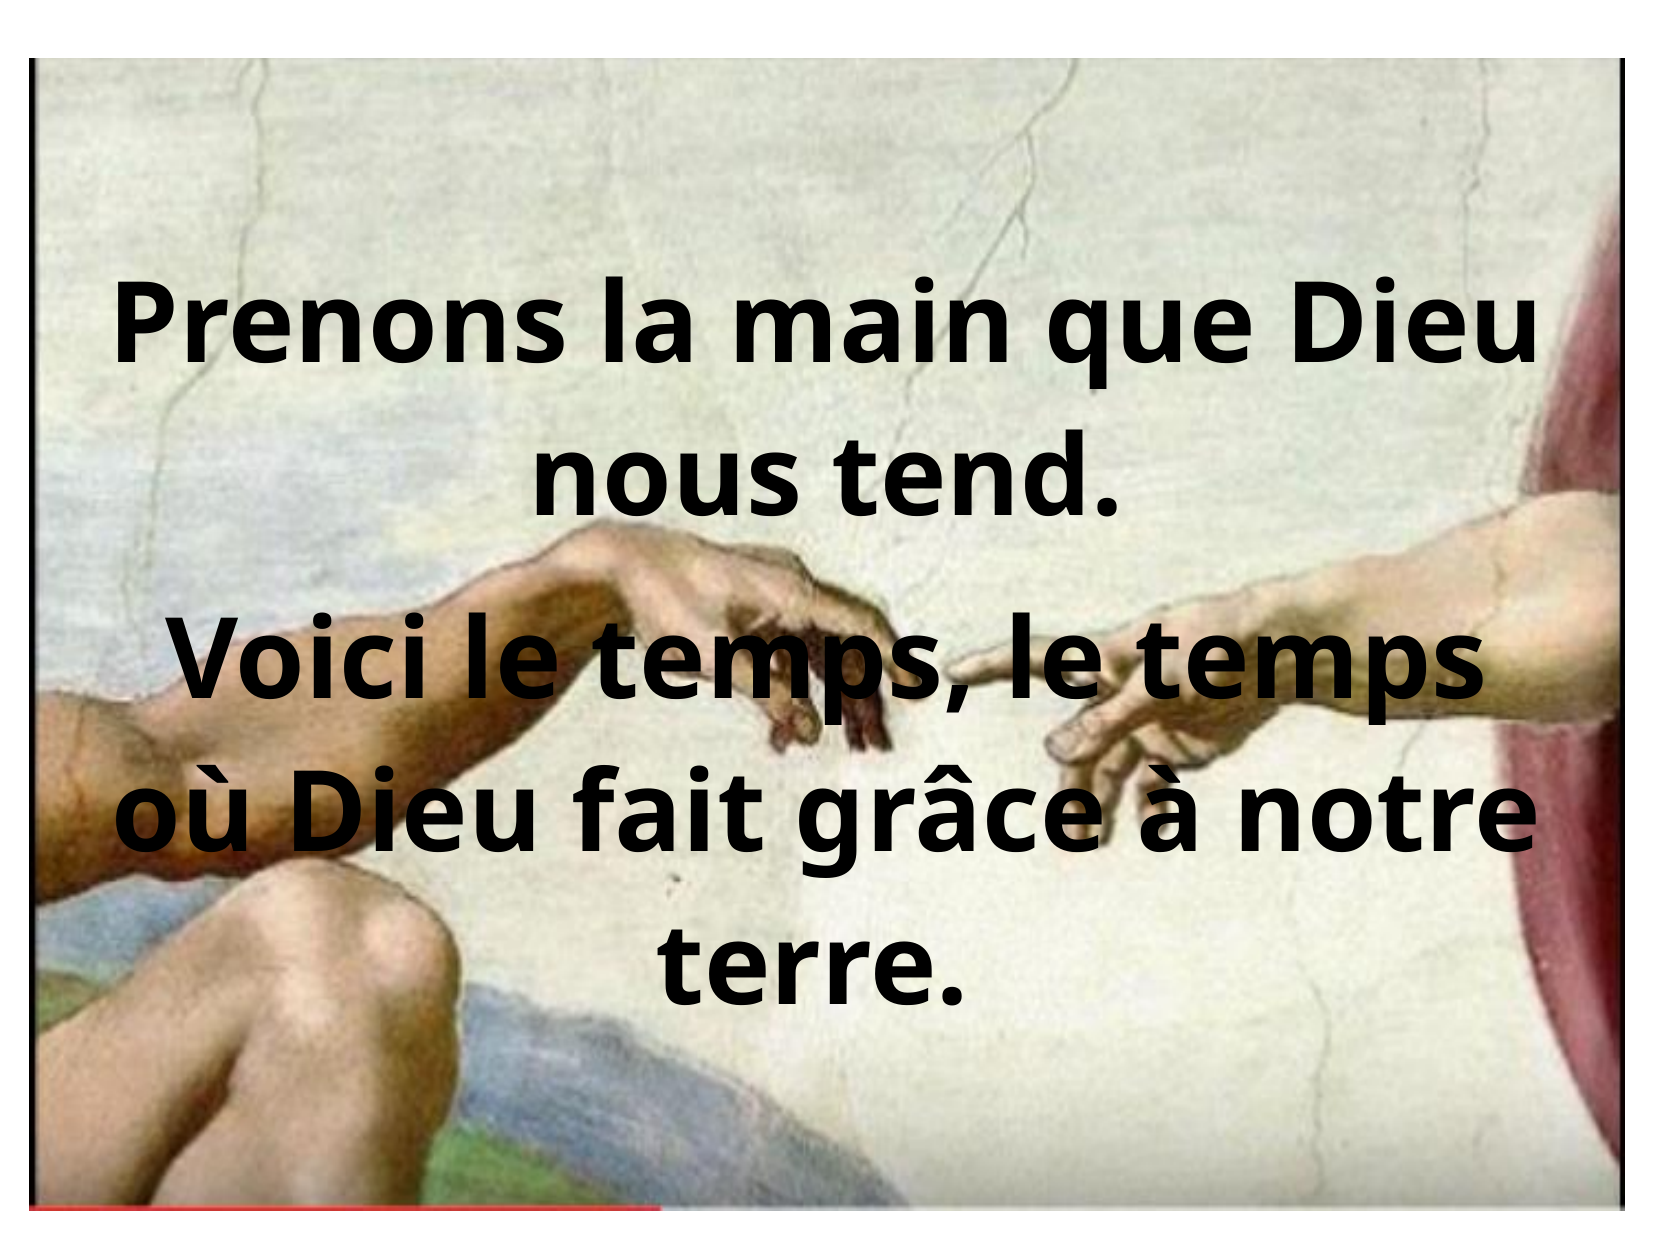

# Prenons la main que Dieu nous tend.
Voici le temps, le temps où Dieu fait grâce à notre terre.